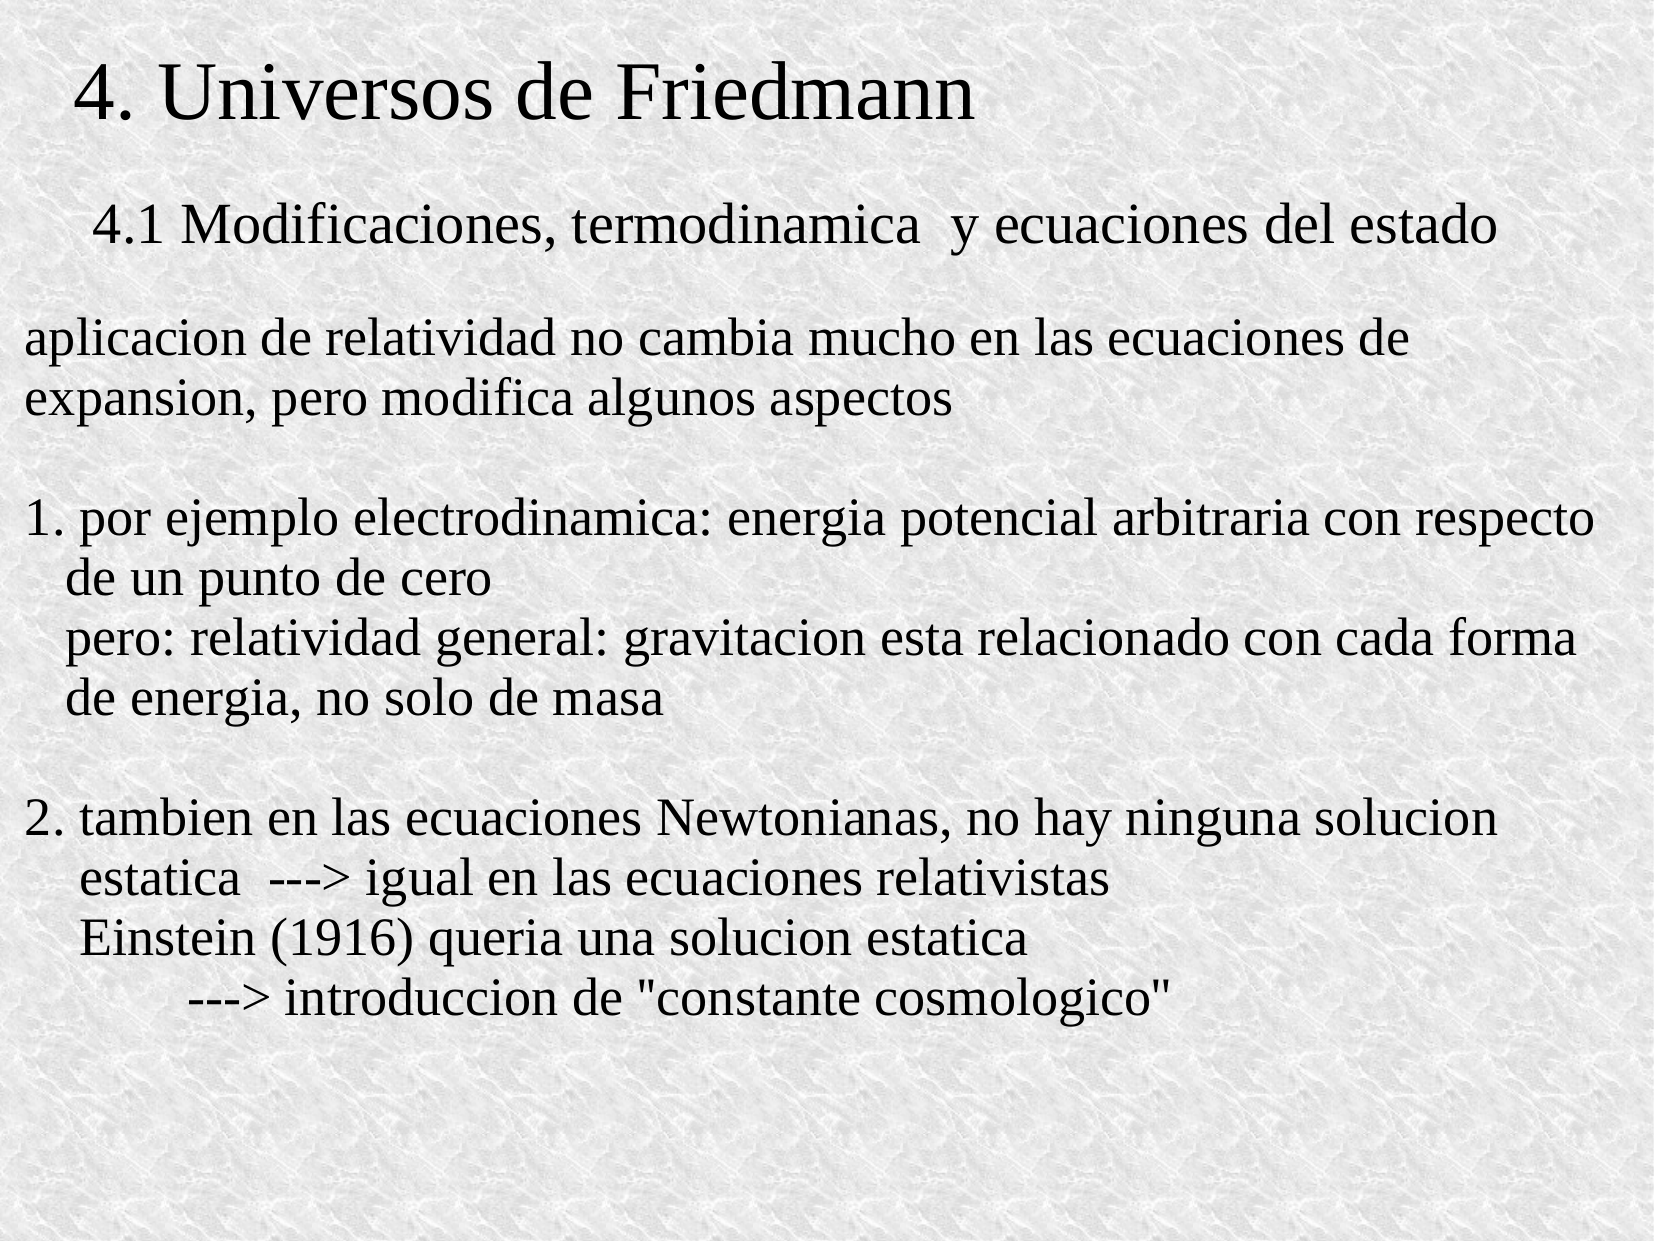

4. Universos de Friedmann
4.1 Modificaciones, termodinamica y ecuaciones del estado
aplicacion de relatividad no cambia mucho en las ecuaciones de
expansion, pero modifica algunos aspectos
1. por ejemplo electrodinamica: energia potencial arbitraria con respecto
 de un punto de cero
 pero: relatividad general: gravitacion esta relacionado con cada forma
 de energia, no solo de masa
2. tambien en las ecuaciones Newtonianas, no hay ninguna solucion
 estatica ---> igual en las ecuaciones relativistas
 Einstein (1916) queria una solucion estatica
 ---> introduccion de ''constante cosmologico''